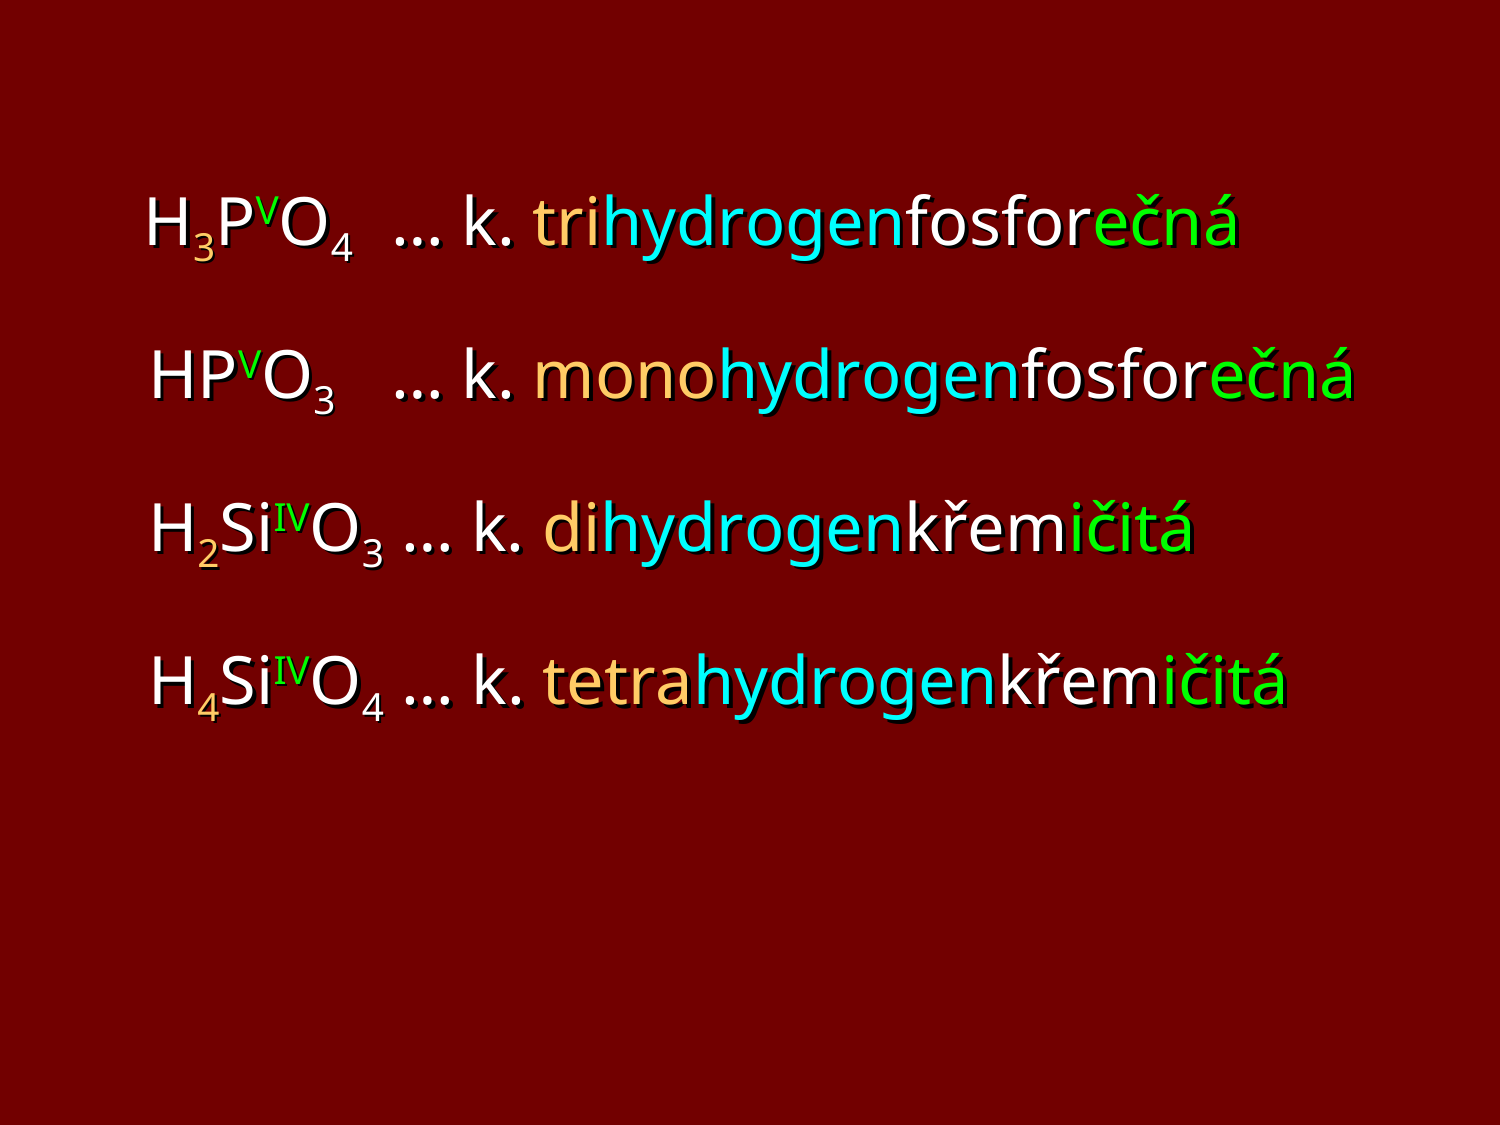

#
 H3PVO4	… k. trihydrogenfosforečná
	HPVO3 	… k. monohydrogenfosforečná
	H2SiIVO3 … k. dihydrogenkřemičitá
	H4SiIVO4	 … k. tetrahydrogenkřemičitá